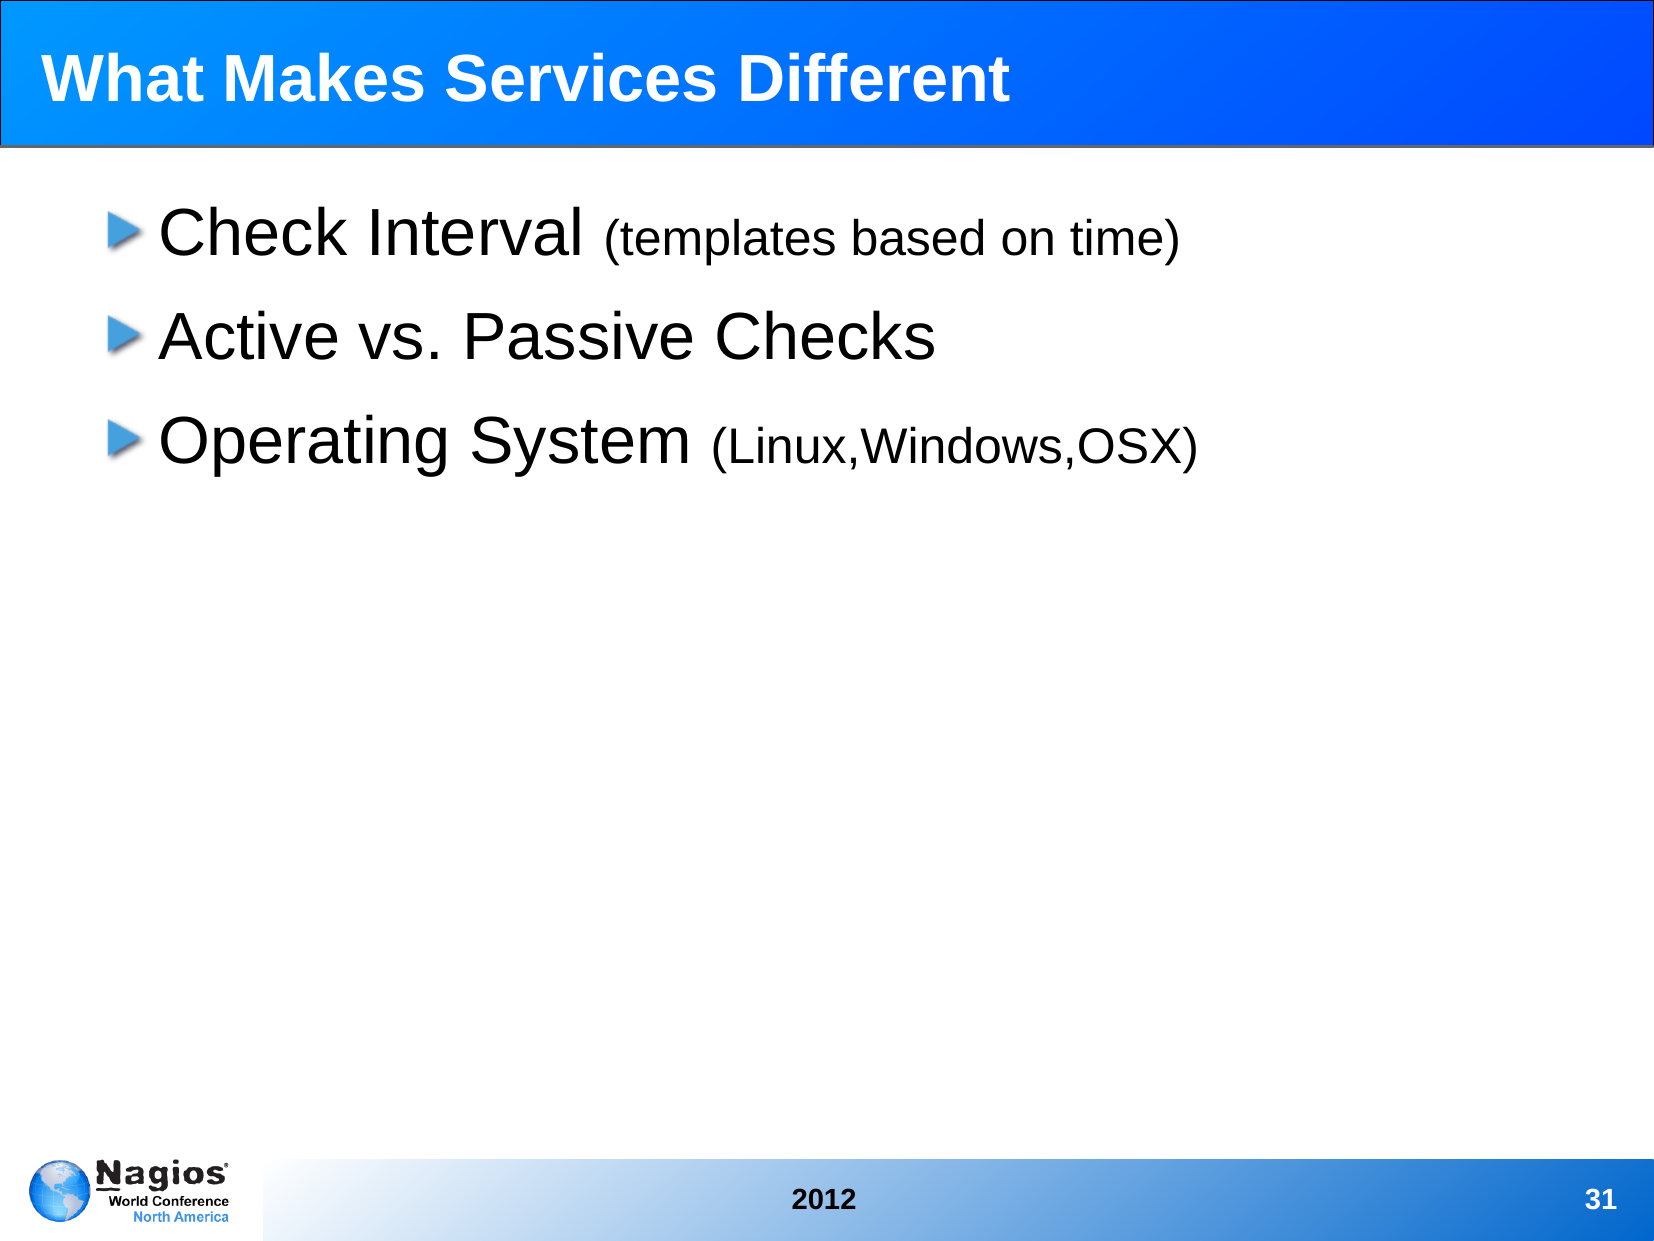

# What Makes Services Different
Check Interval (templates based on time)
Active vs. Passive Checks
Operating System (Linux,Windows,OSX)
2011
31